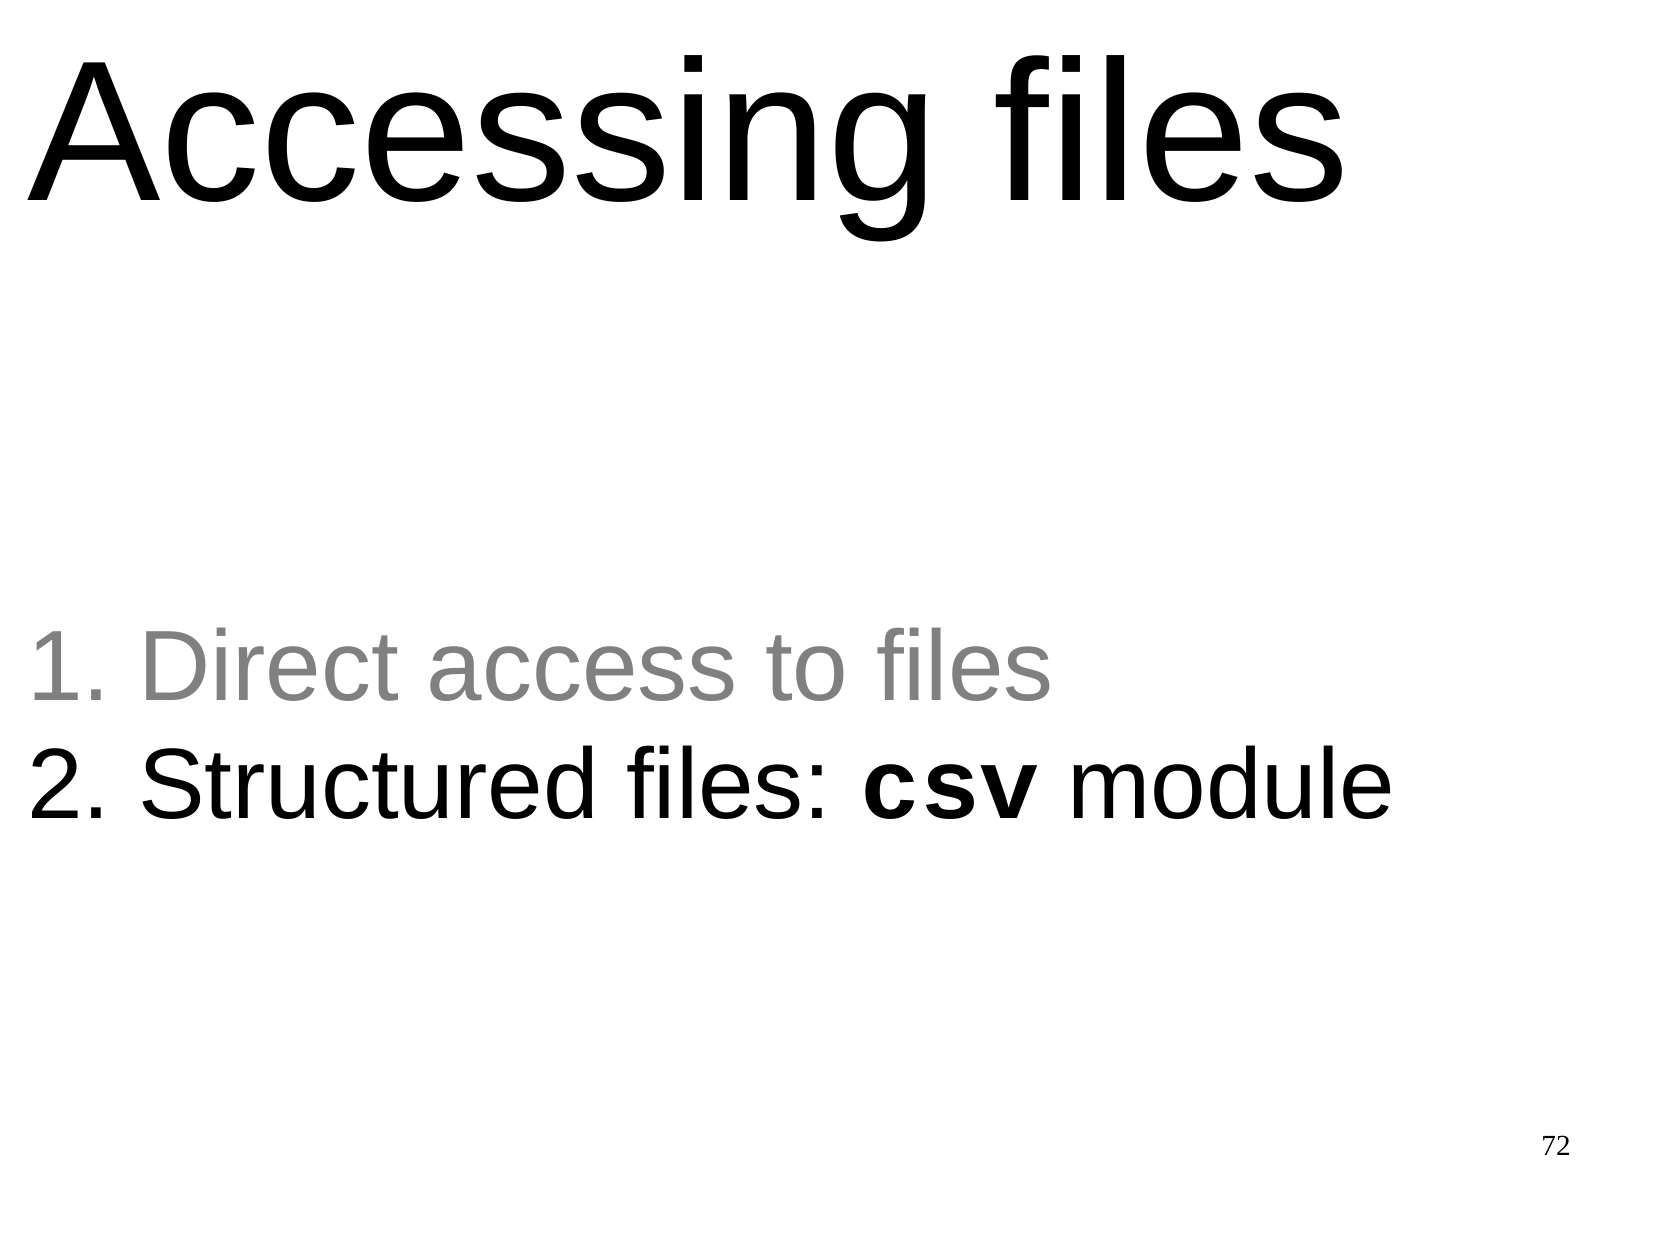

Accessing files
1. Direct access to files
2. Structured files: csv module
72